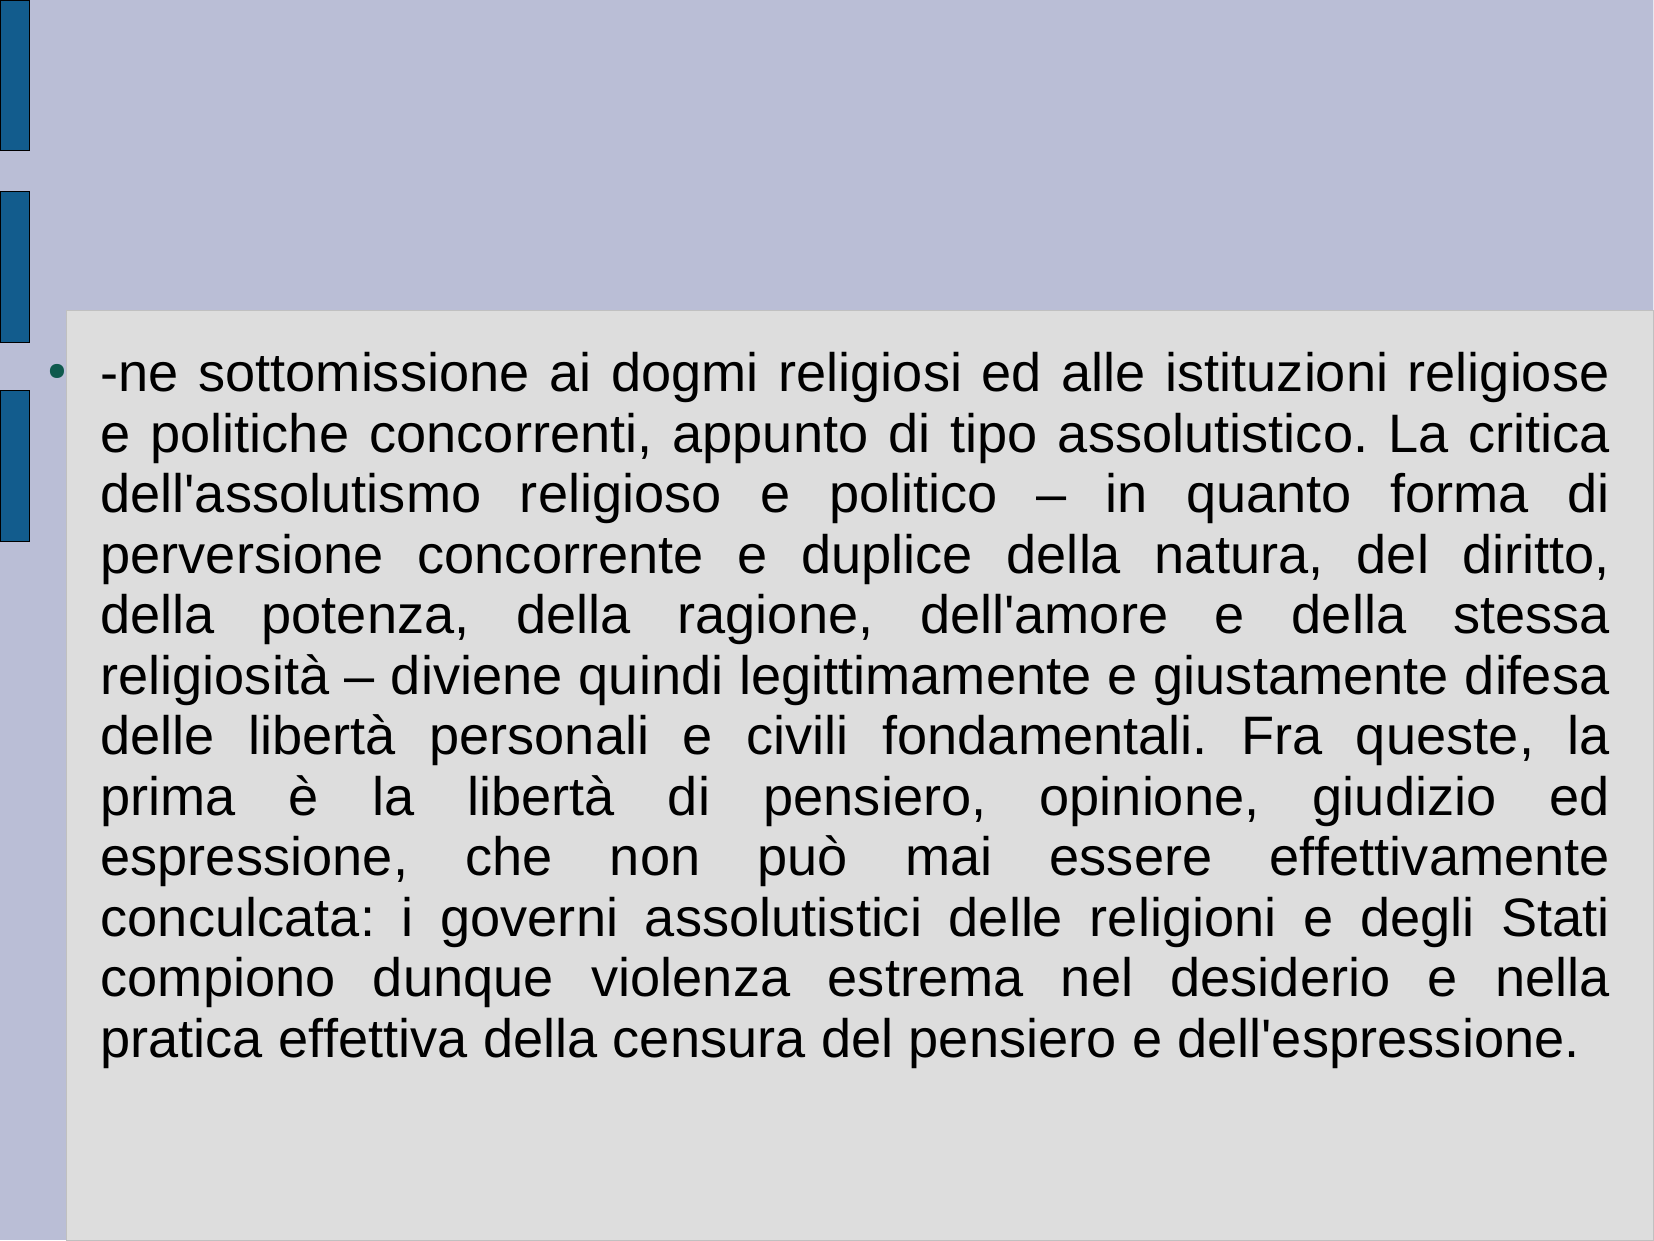

#
-ne sottomissione ai dogmi religiosi ed alle istituzioni religiose e politiche concorrenti, appunto di tipo assolutistico. La critica dell'assolutismo religioso e politico – in quanto forma di perversione concorrente e duplice della natura, del diritto, della potenza, della ragione, dell'amore e della stessa religiosità – diviene quindi legittimamente e giustamente difesa delle libertà personali e civili fondamentali. Fra queste, la prima è la libertà di pensiero, opinione, giudizio ed espressione, che non può mai essere effettivamente conculcata: i governi assolutistici delle religioni e degli Stati compiono dunque violenza estrema nel desiderio e nella pratica effettiva della censura del pensiero e dell'espressione.